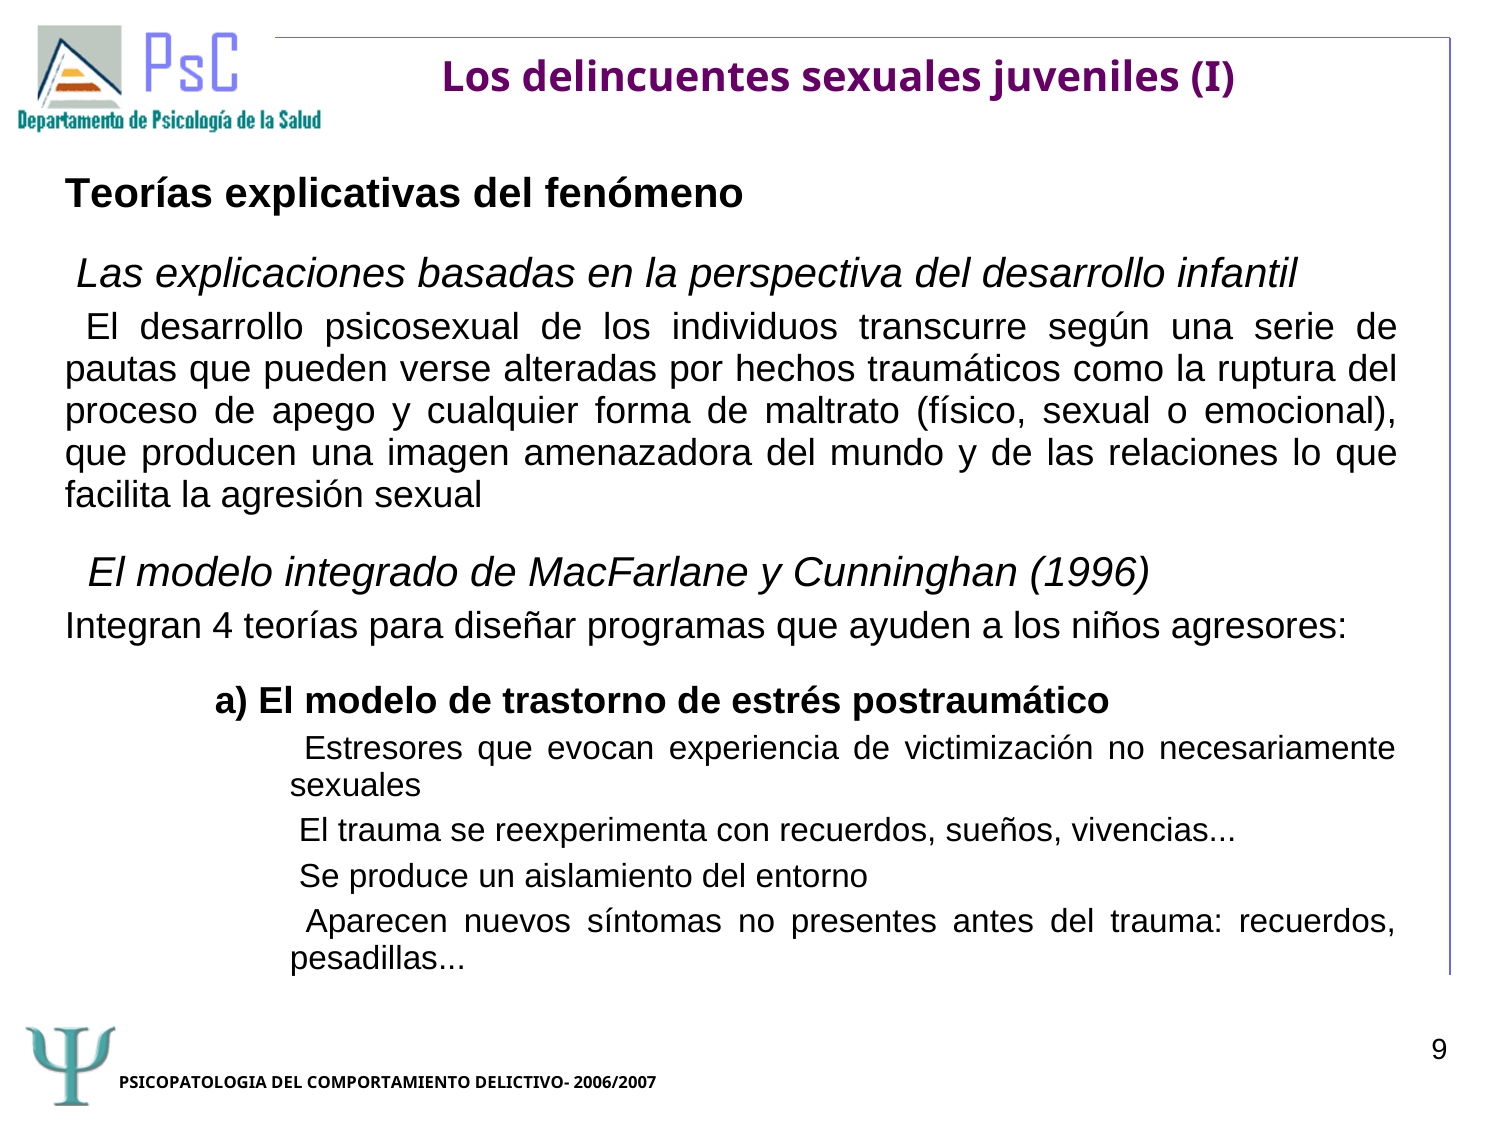

# Los delincuentes sexuales juveniles (I)
Teorías explicativas del fenómeno
 Las explicaciones basadas en la perspectiva del desarrollo infantil
 El desarrollo psicosexual de los individuos transcurre según una serie de pautas que pueden verse alteradas por hechos traumáticos como la ruptura del proceso de apego y cualquier forma de maltrato (físico, sexual o emocional), que producen una imagen amenazadora del mundo y de las relaciones lo que facilita la agresión sexual
 El modelo integrado de MacFarlane y Cunninghan (1996)
Integran 4 teorías para diseñar programas que ayuden a los niños agresores:
	a) El modelo de trastorno de estrés postraumático
 Estresores que evocan experiencia de victimización no necesariamente sexuales
 El trauma se reexperimenta con recuerdos, sueños, vivencias...
 Se produce un aislamiento del entorno
 Aparecen nuevos síntomas no presentes antes del trauma: recuerdos, pesadillas...
9